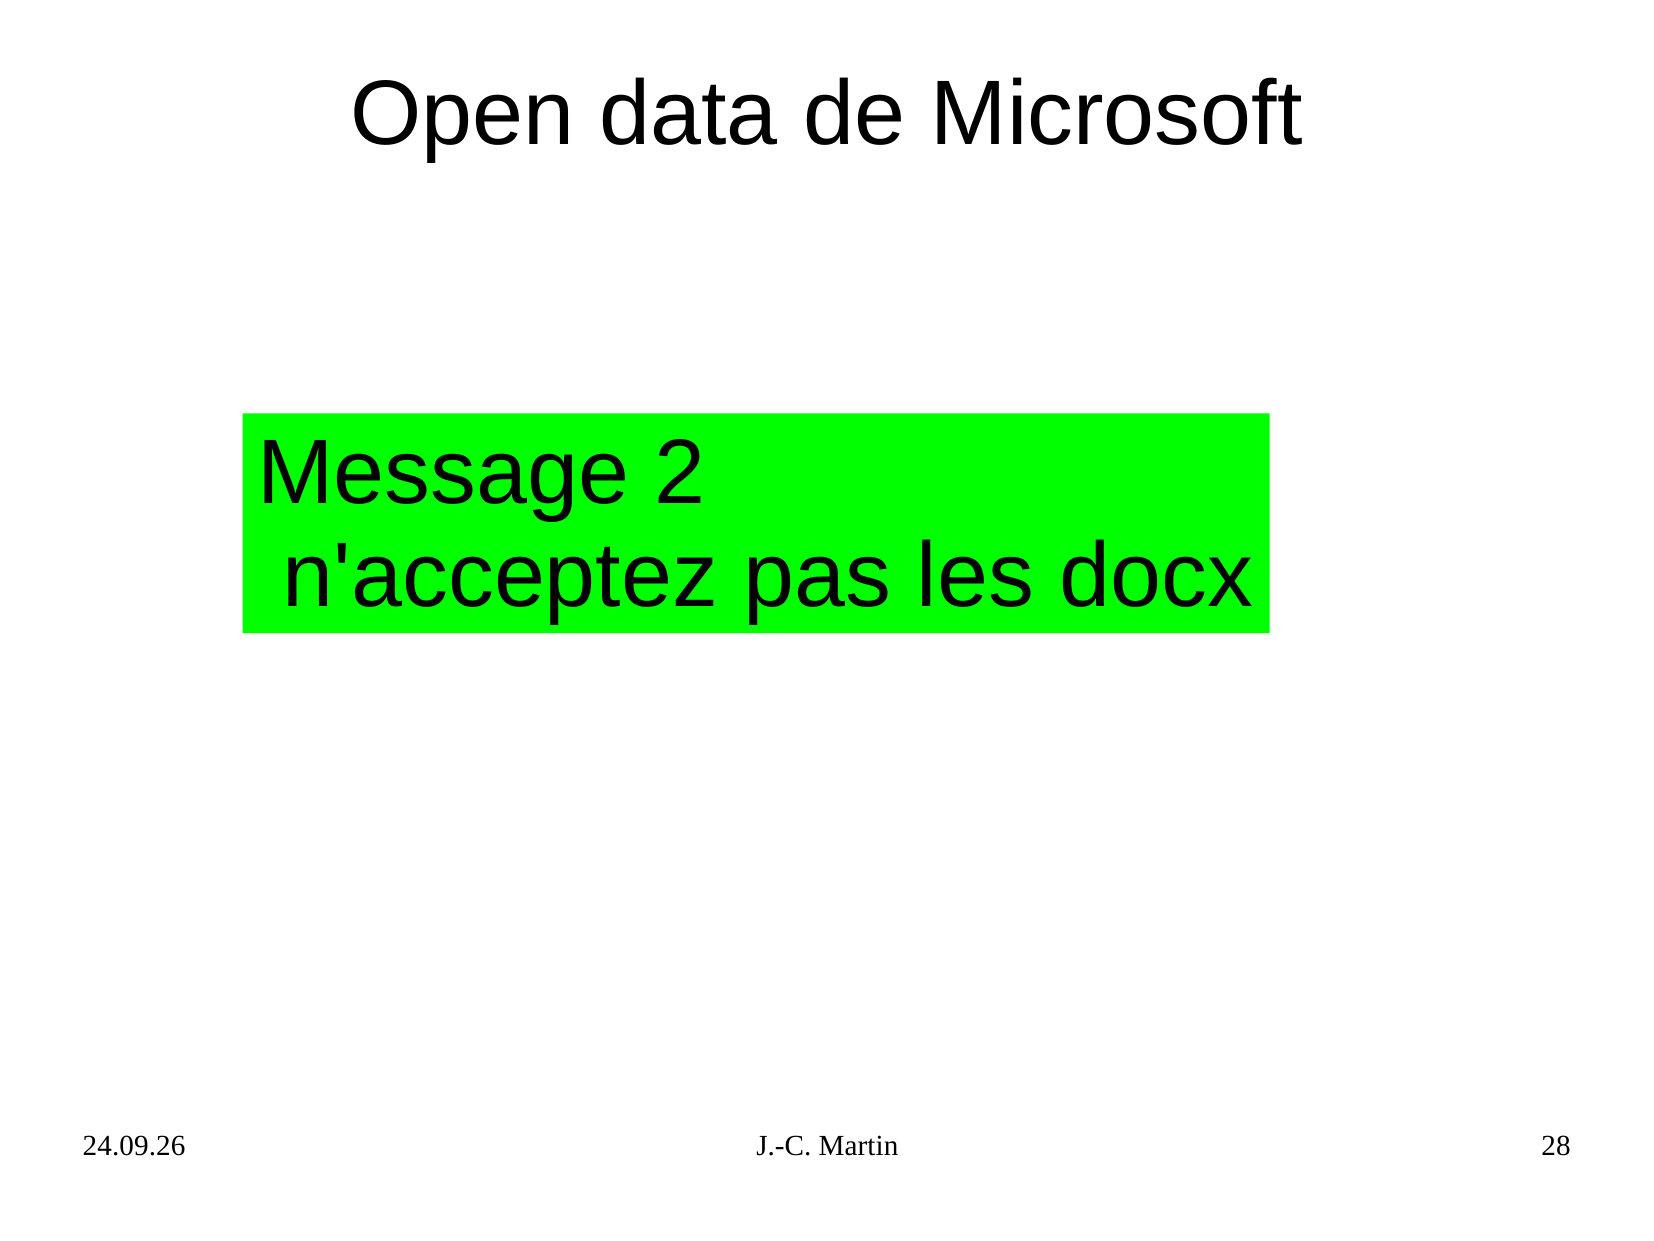

# Open data de Microsoft
Message 2
 n'acceptez pas les docx
J.-C. Martin
28